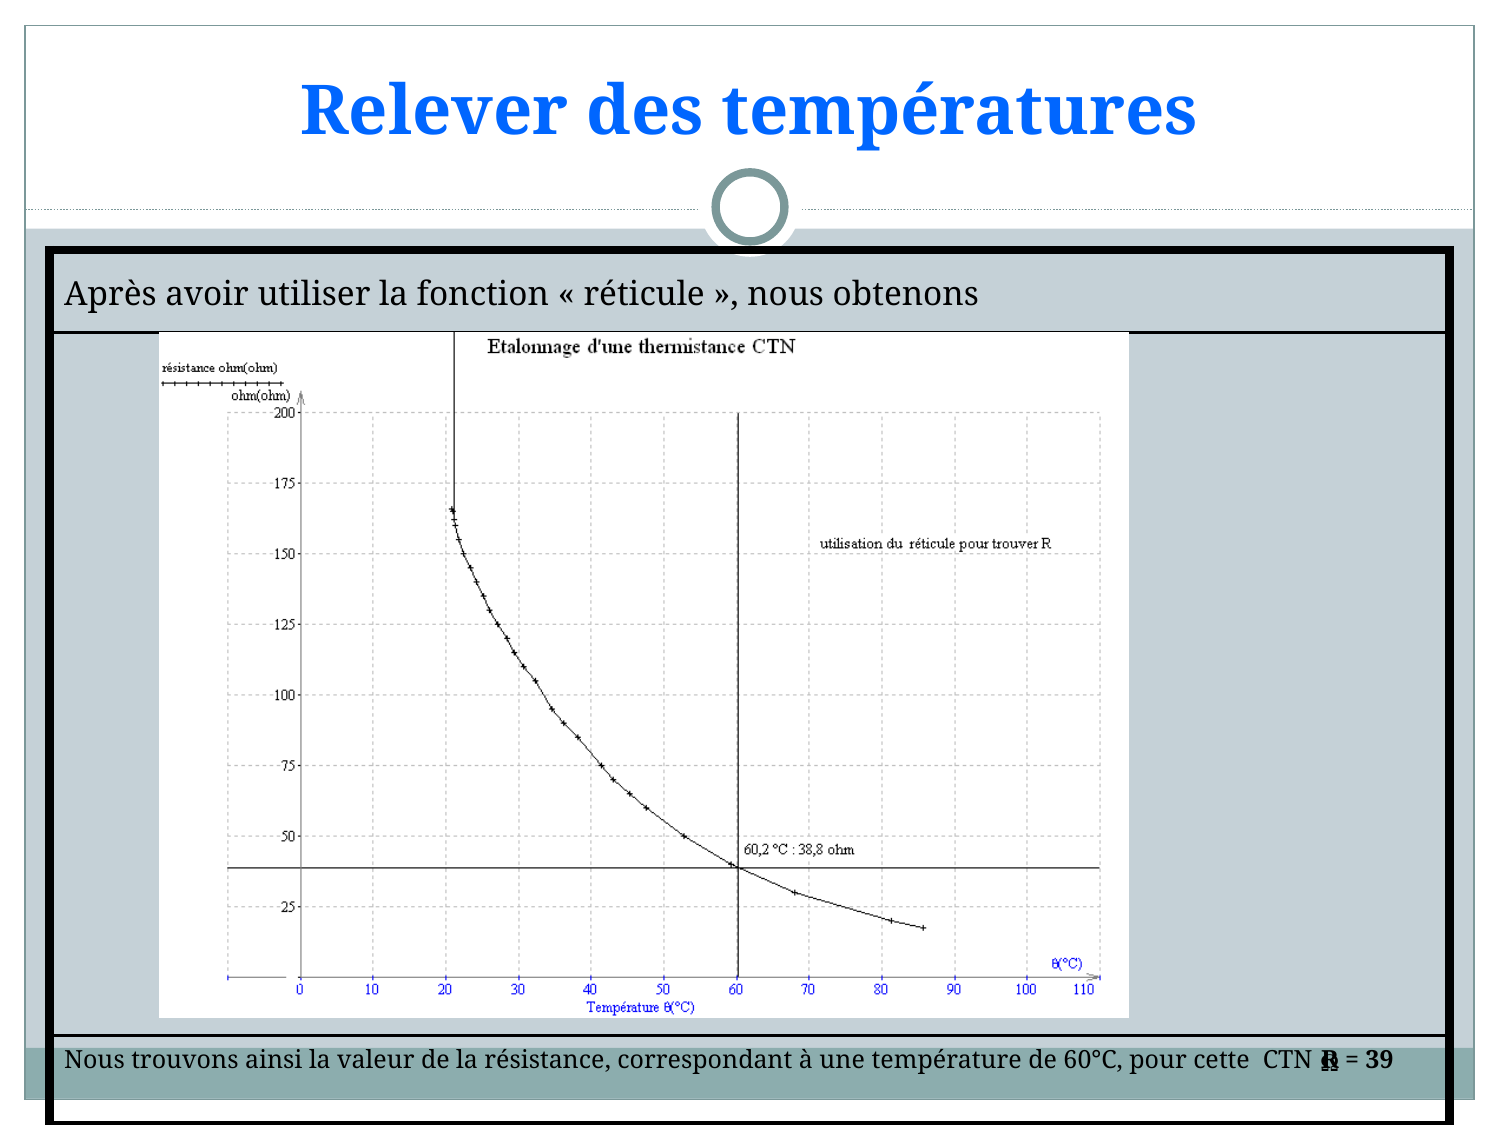

# Relever des températures
| Après avoir utiliser la fonction « réticule », nous obtenons |
| --- |
| |
| Nous trouvons ainsi la valeur de la résistance, correspondant à une température de 60°C, pour cette CTN R = 39 |